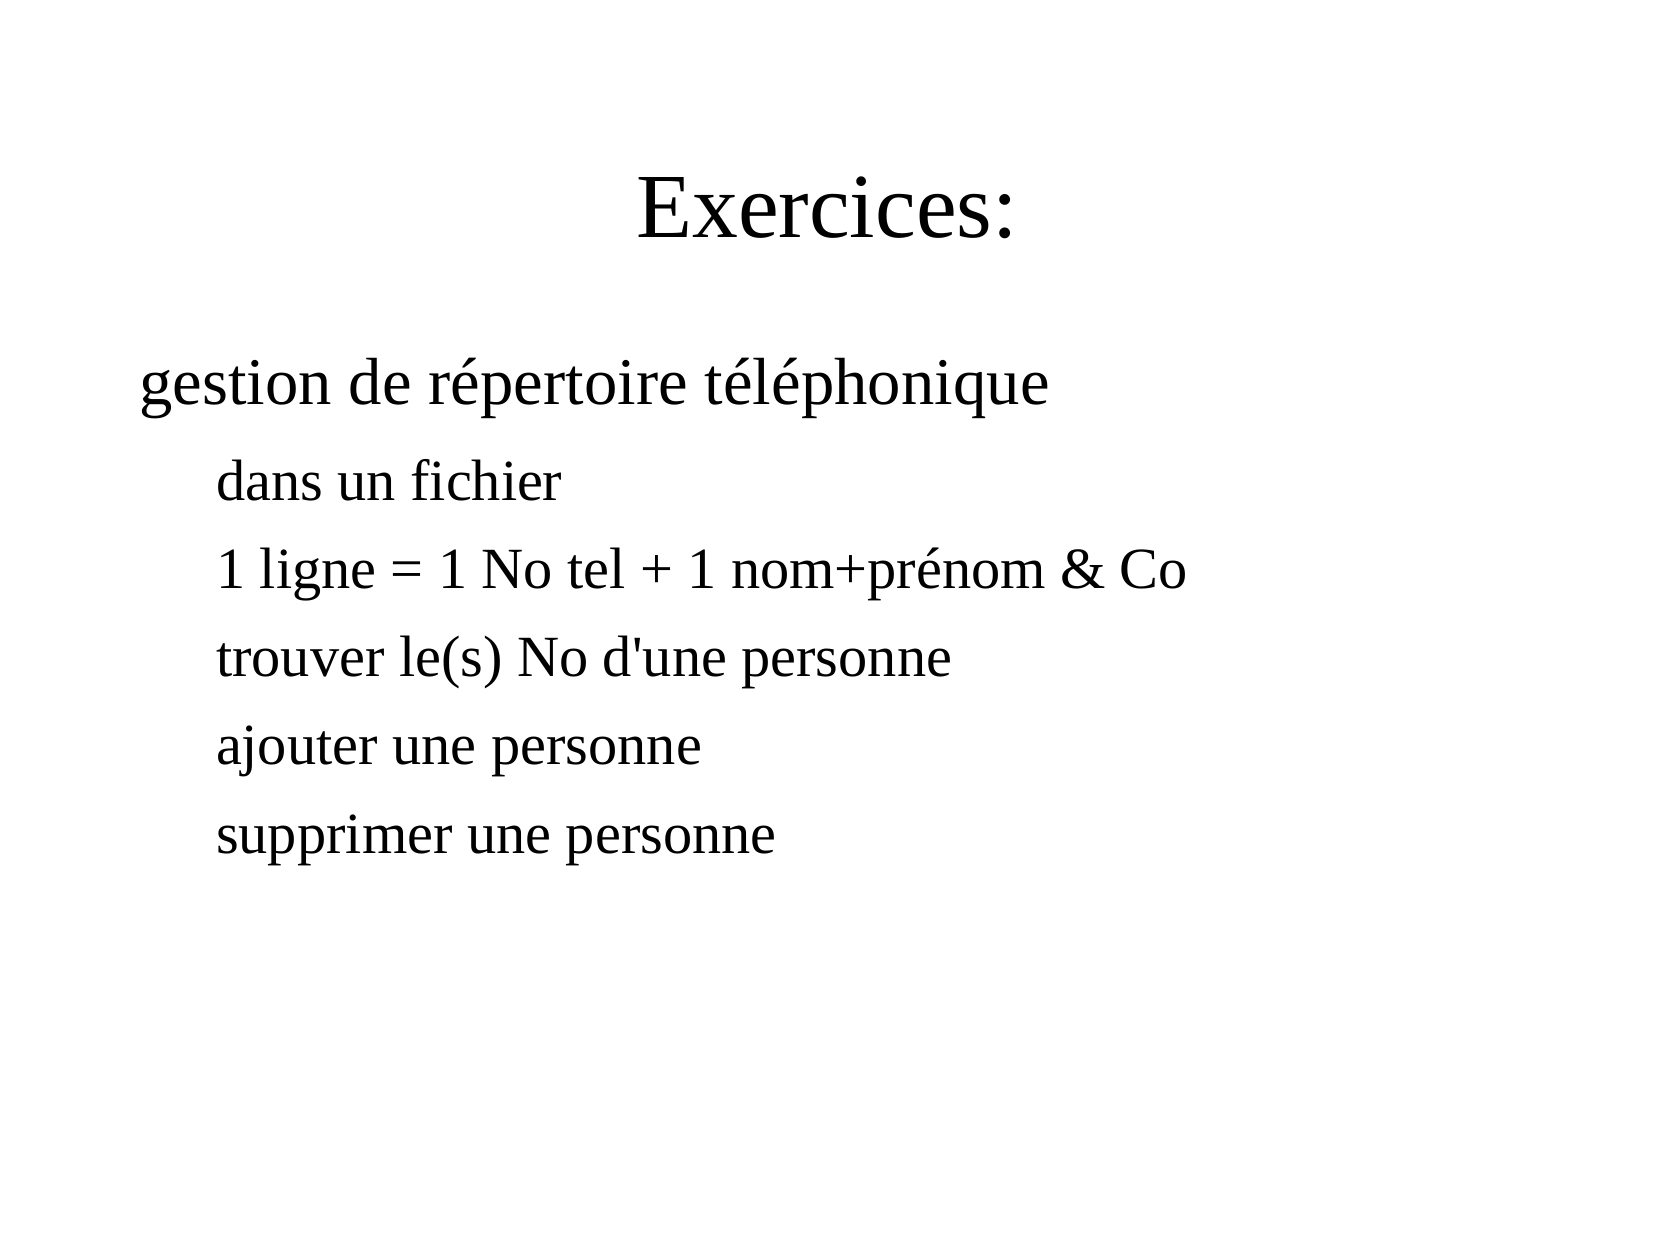

# Exercices:
gestion de répertoire téléphonique
dans un fichier
1 ligne = 1 No tel + 1 nom+prénom & Co
trouver le(s) No d'une personne
ajouter une personne
supprimer une personne